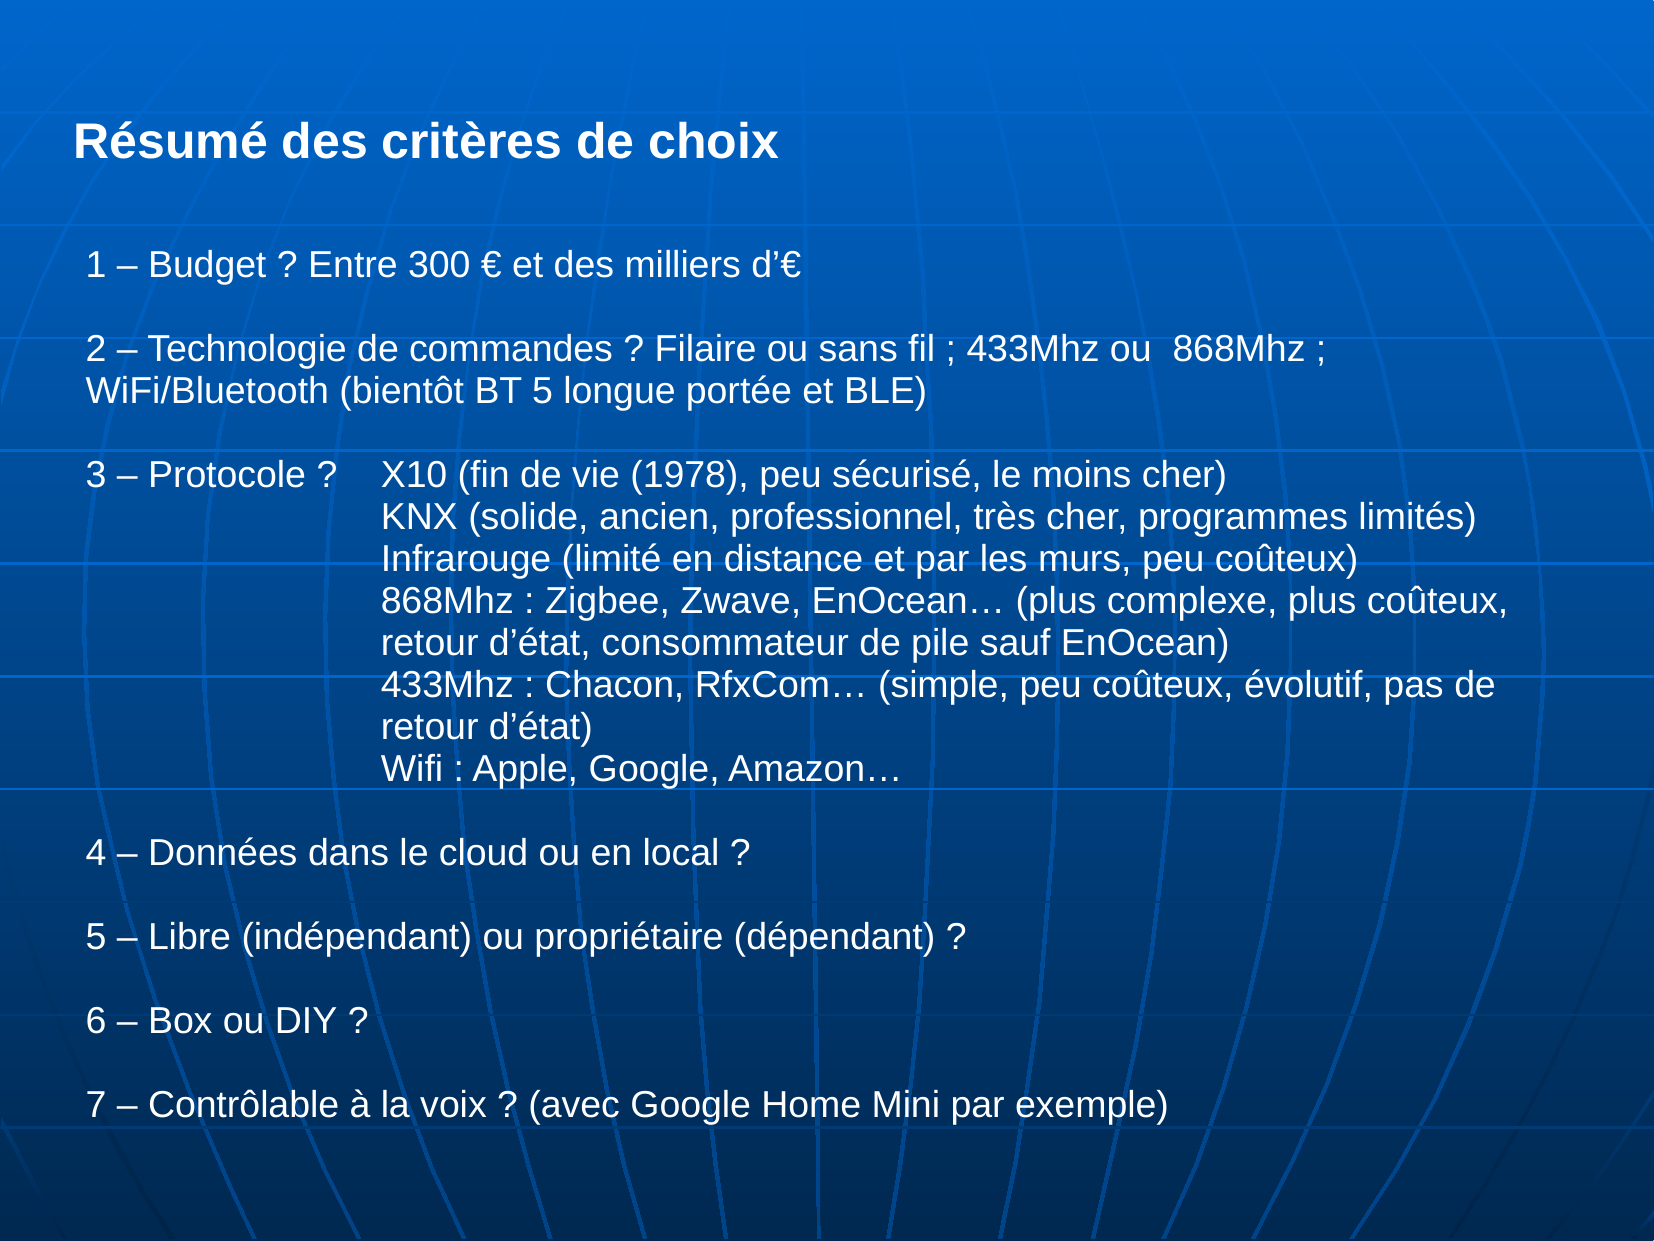

Résumé des critères de choix
1 – Budget ? Entre 300 € et des milliers d’€
2 – Technologie de commandes ? Filaire ou sans fil ; 433Mhz ou 868Mhz ; WiFi/Bluetooth (bientôt BT 5 longue portée et BLE)
3 – Protocole ?	X10 (fin de vie (1978), peu sécurisé, le moins cher)
				KNX (solide, ancien, professionnel, très cher, programmes limités)
				Infrarouge (limité en distance et par les murs, peu coûteux)
			 	868Mhz : Zigbee, Zwave, EnOcean… (plus complexe, plus coûteux, 				retour d’état, consommateur de pile sauf EnOcean)
				433Mhz : Chacon, RfxCom… (simple, peu coûteux, évolutif, pas de 				retour d’état)
				Wifi : Apple, Google, Amazon…
4 – Données dans le cloud ou en local ?
5 – Libre (indépendant) ou propriétaire (dépendant) ?
6 – Box ou DIY ?
7 – Contrôlable à la voix ? (avec Google Home Mini par exemple)